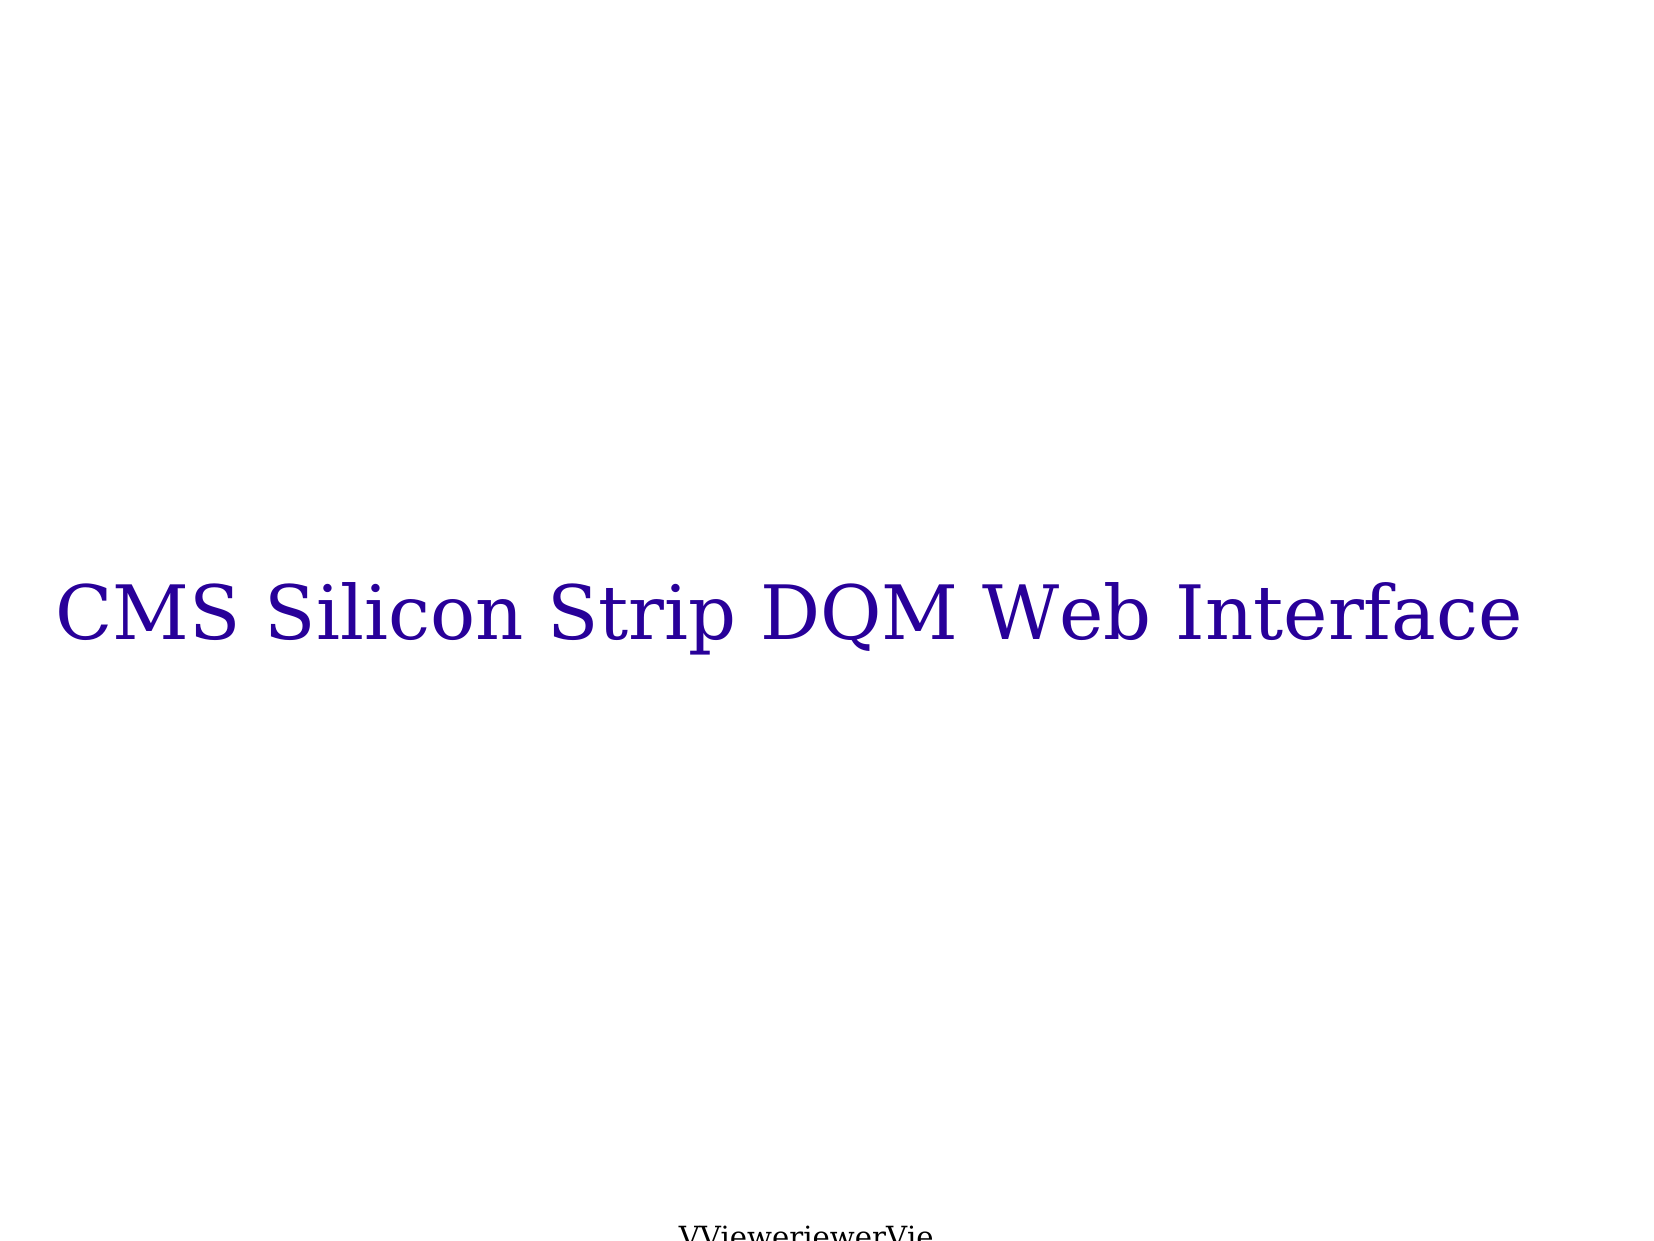

CMS Silicon Strip DQM Web Interface
18